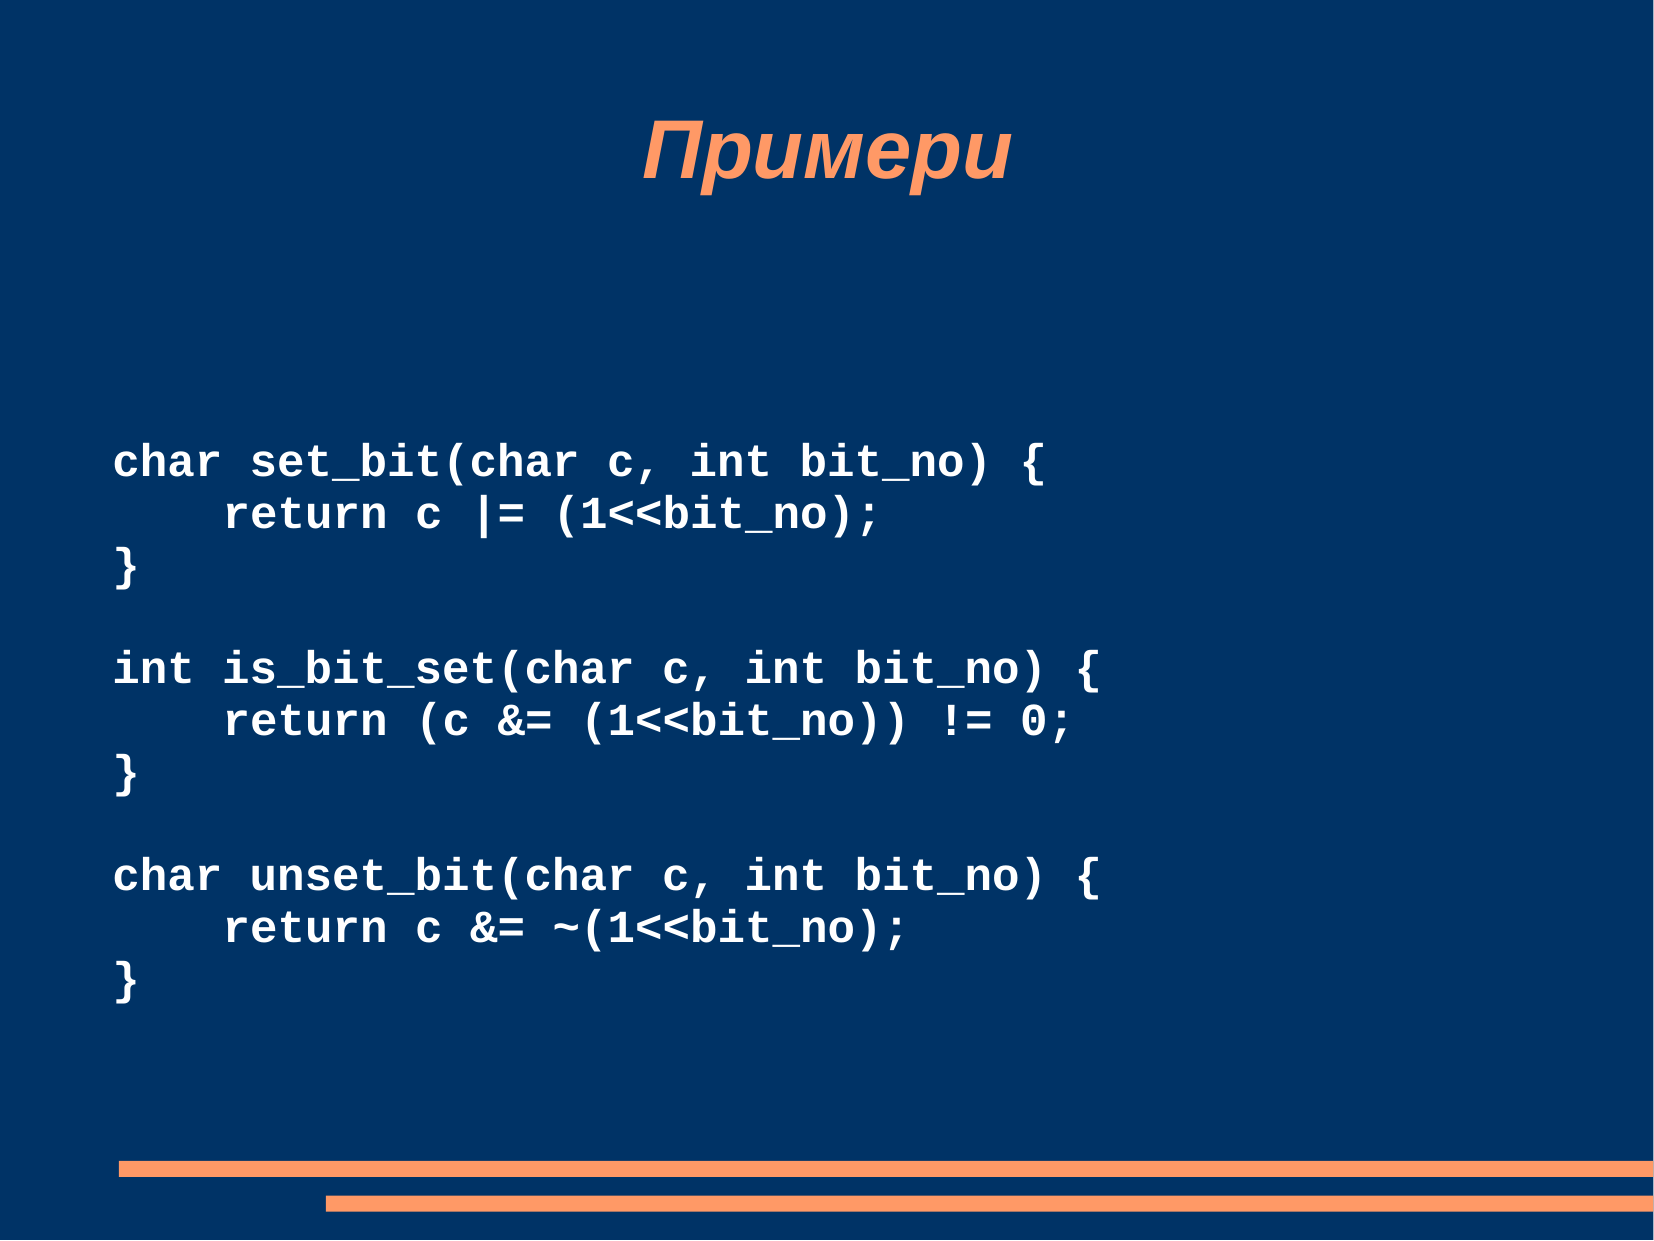

# Примери
char set_bit(char c, int bit_no) {
	return c |= (1<<bit_no);
}
int is_bit_set(char c, int bit_no) {
	return (c &= (1<<bit_no)) != 0;
}
char unset_bit(char c, int bit_no) {
	return c &= ~(1<<bit_no);
}